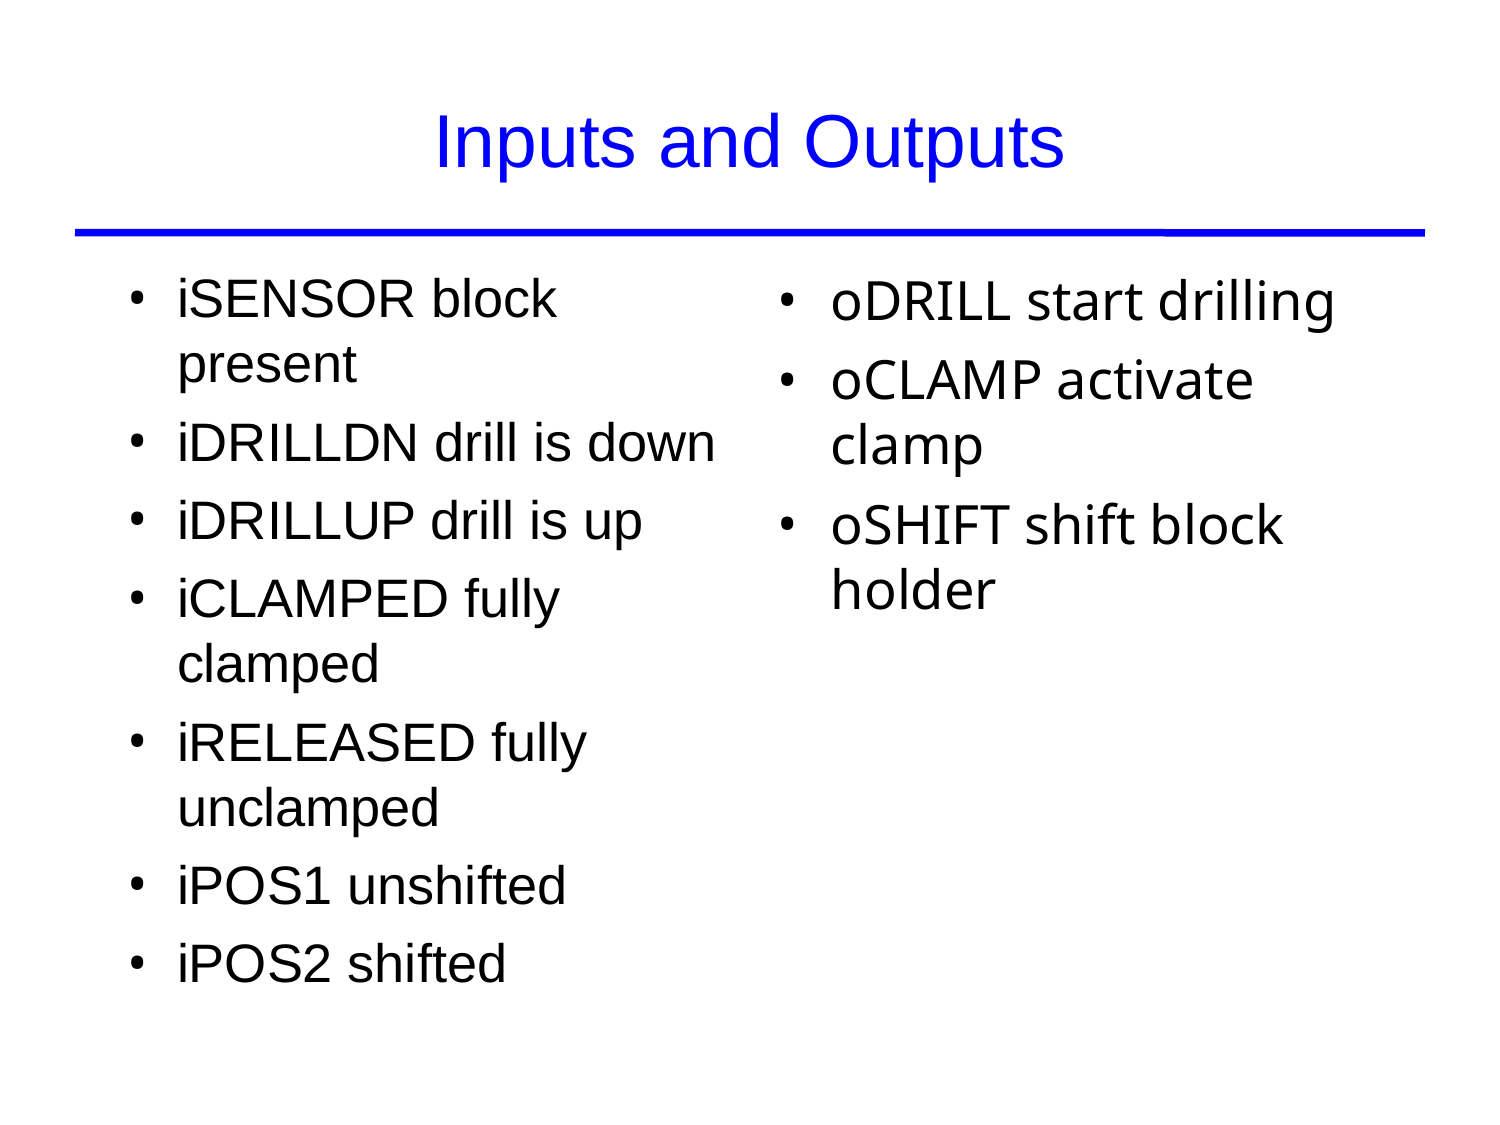

# Inputs and Outputs
iSENSOR block present
iDRILLDN drill is down
iDRILLUP drill is up
iCLAMPED fully clamped
iRELEASED fully unclamped
iPOS1 unshifted
iPOS2 shifted
oDRILL start drilling
oCLAMP activate clamp
oSHIFT shift block holder